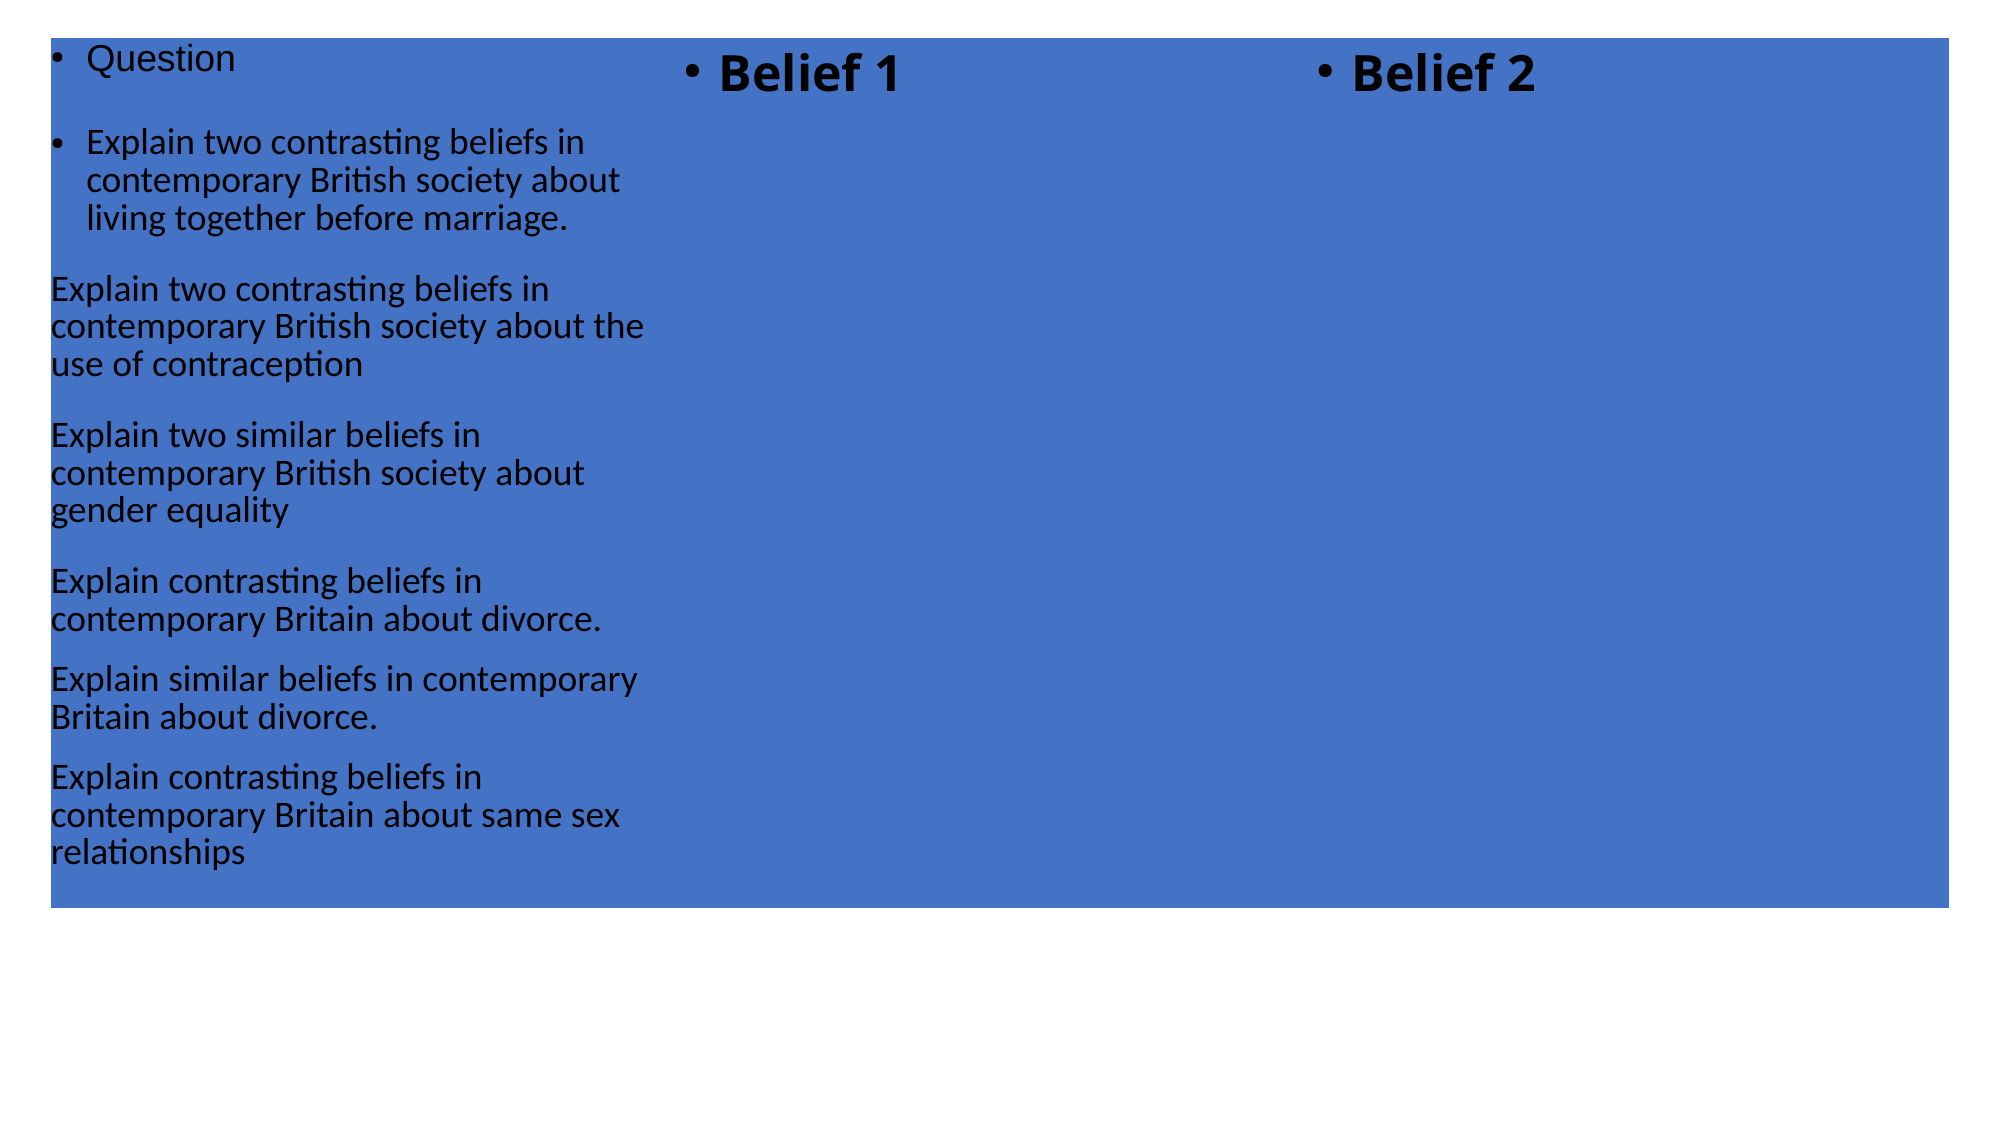

| Question | Belief 1 | Belief 2 |
| --- | --- | --- |
| Explain two contrasting beliefs in contemporary British society about living together before marriage. | | |
| Explain two contrasting beliefs in contemporary British society about the use of contraception | | |
| Explain two similar beliefs in contemporary British society about gender equality | | |
| Explain contrasting beliefs in contemporary Britain about divorce. | | |
| Explain similar beliefs in contemporary Britain about divorce. | | |
| Explain contrasting beliefs in contemporary Britain about same sex relationships | | |